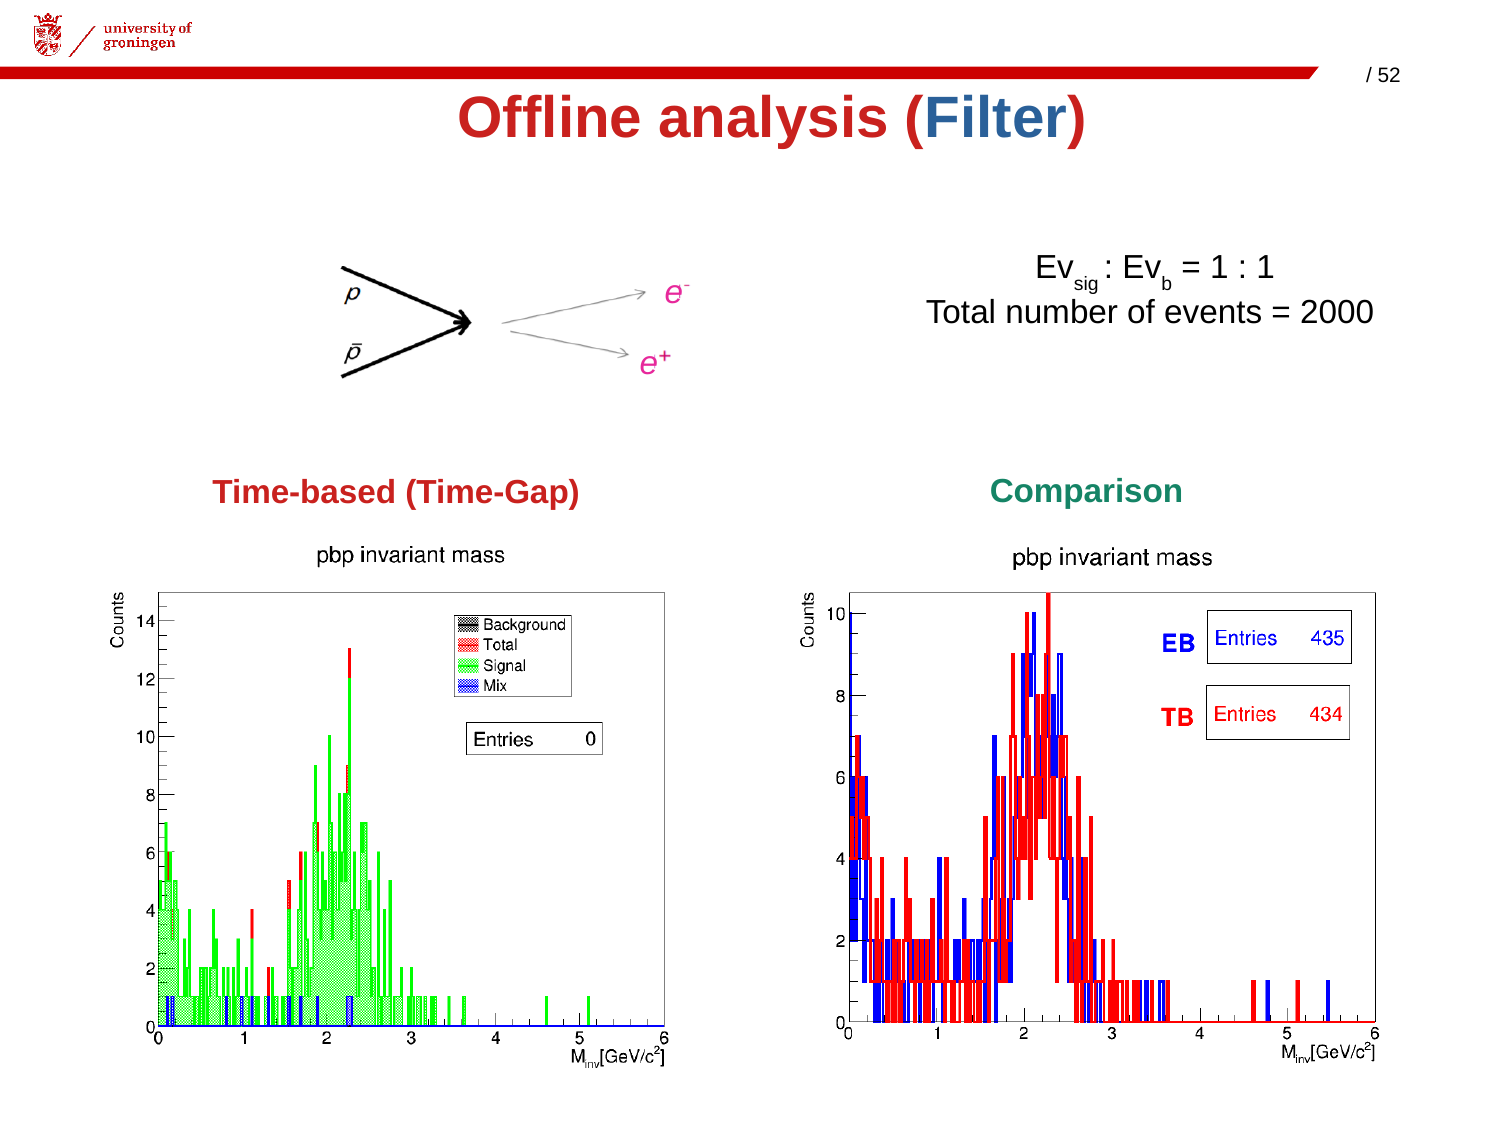

Offline analysis (Filter)
Evsig : Evb = 1 : 1
Total number of events = 2000
e
e
Comparison
Time-based (Time-Gap)